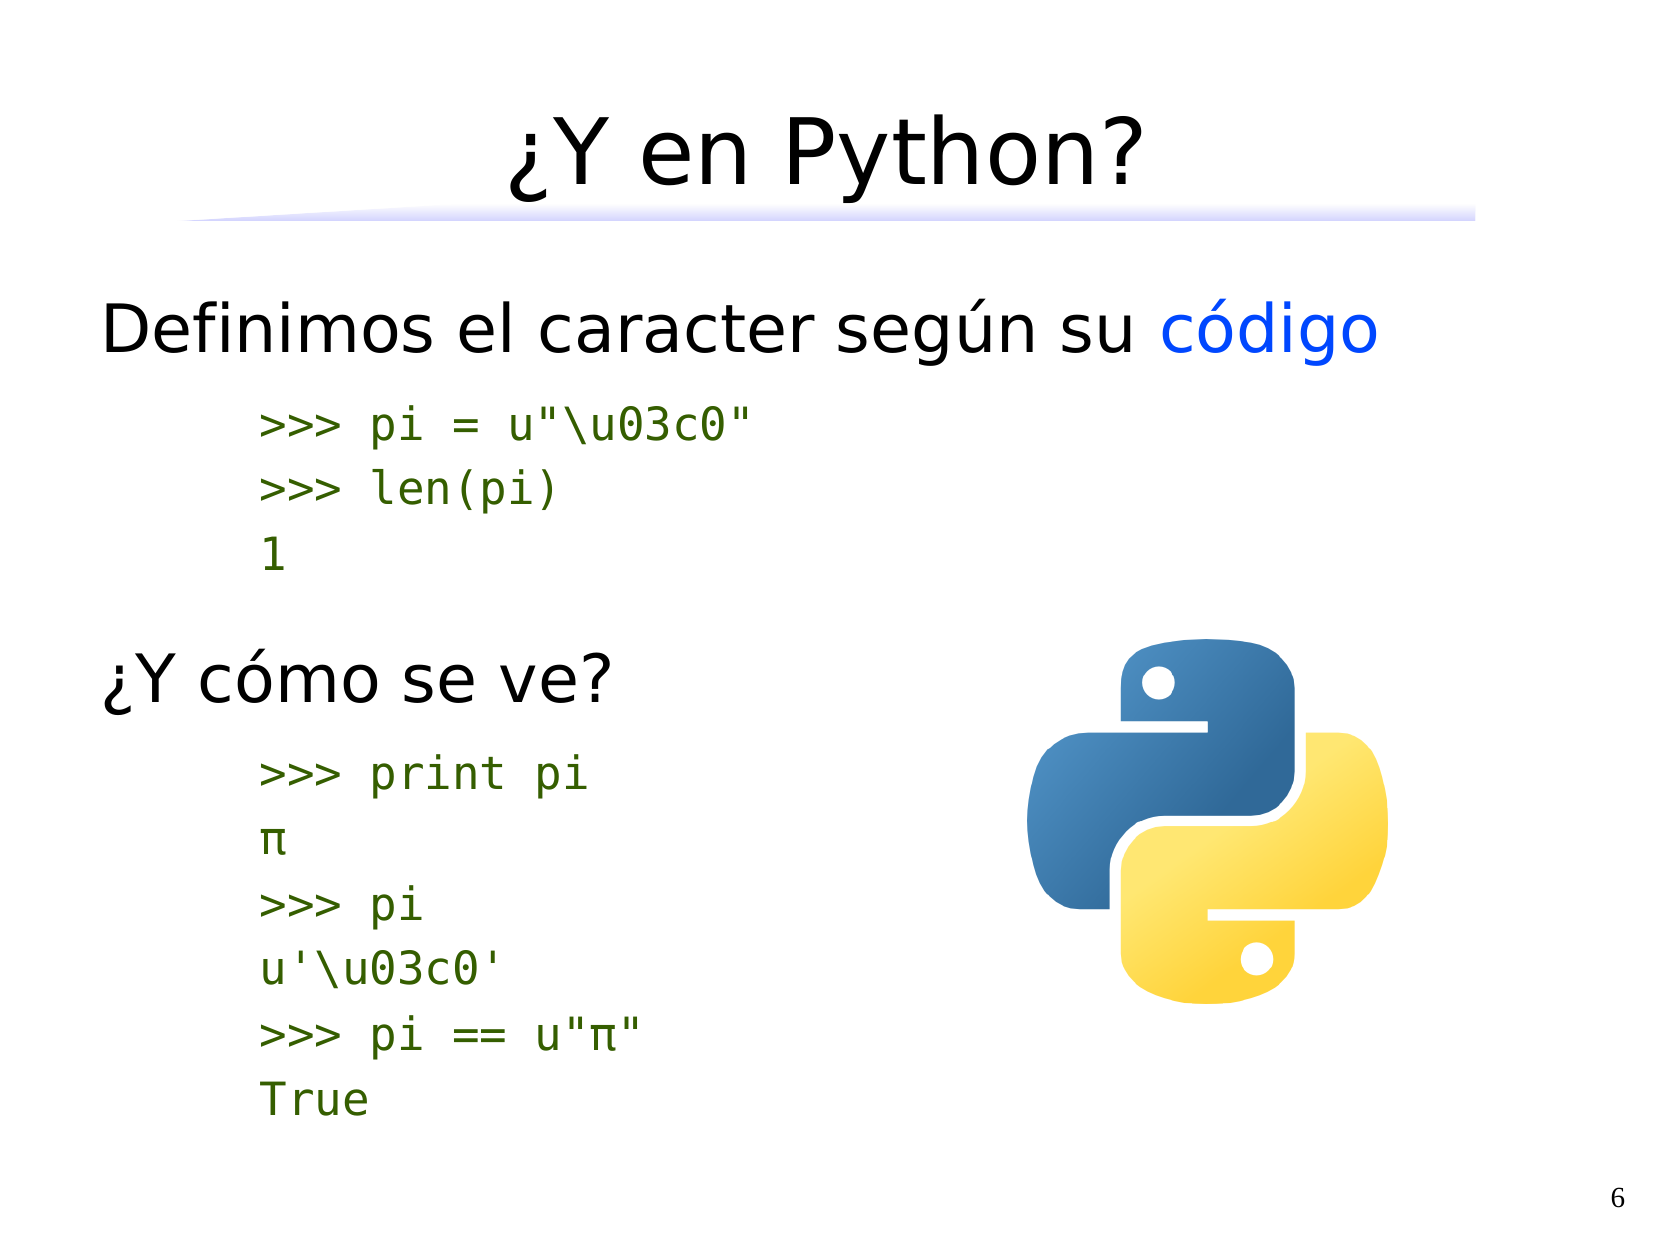

# ¿Y en Python?
Definimos el caracter según su código
>>> pi = u"\u03c0"
>>> len(pi)
1
¿Y cómo se ve?
>>> print pi
π
>>> pi
u'\u03c0'
>>> pi == u"π"
True
6